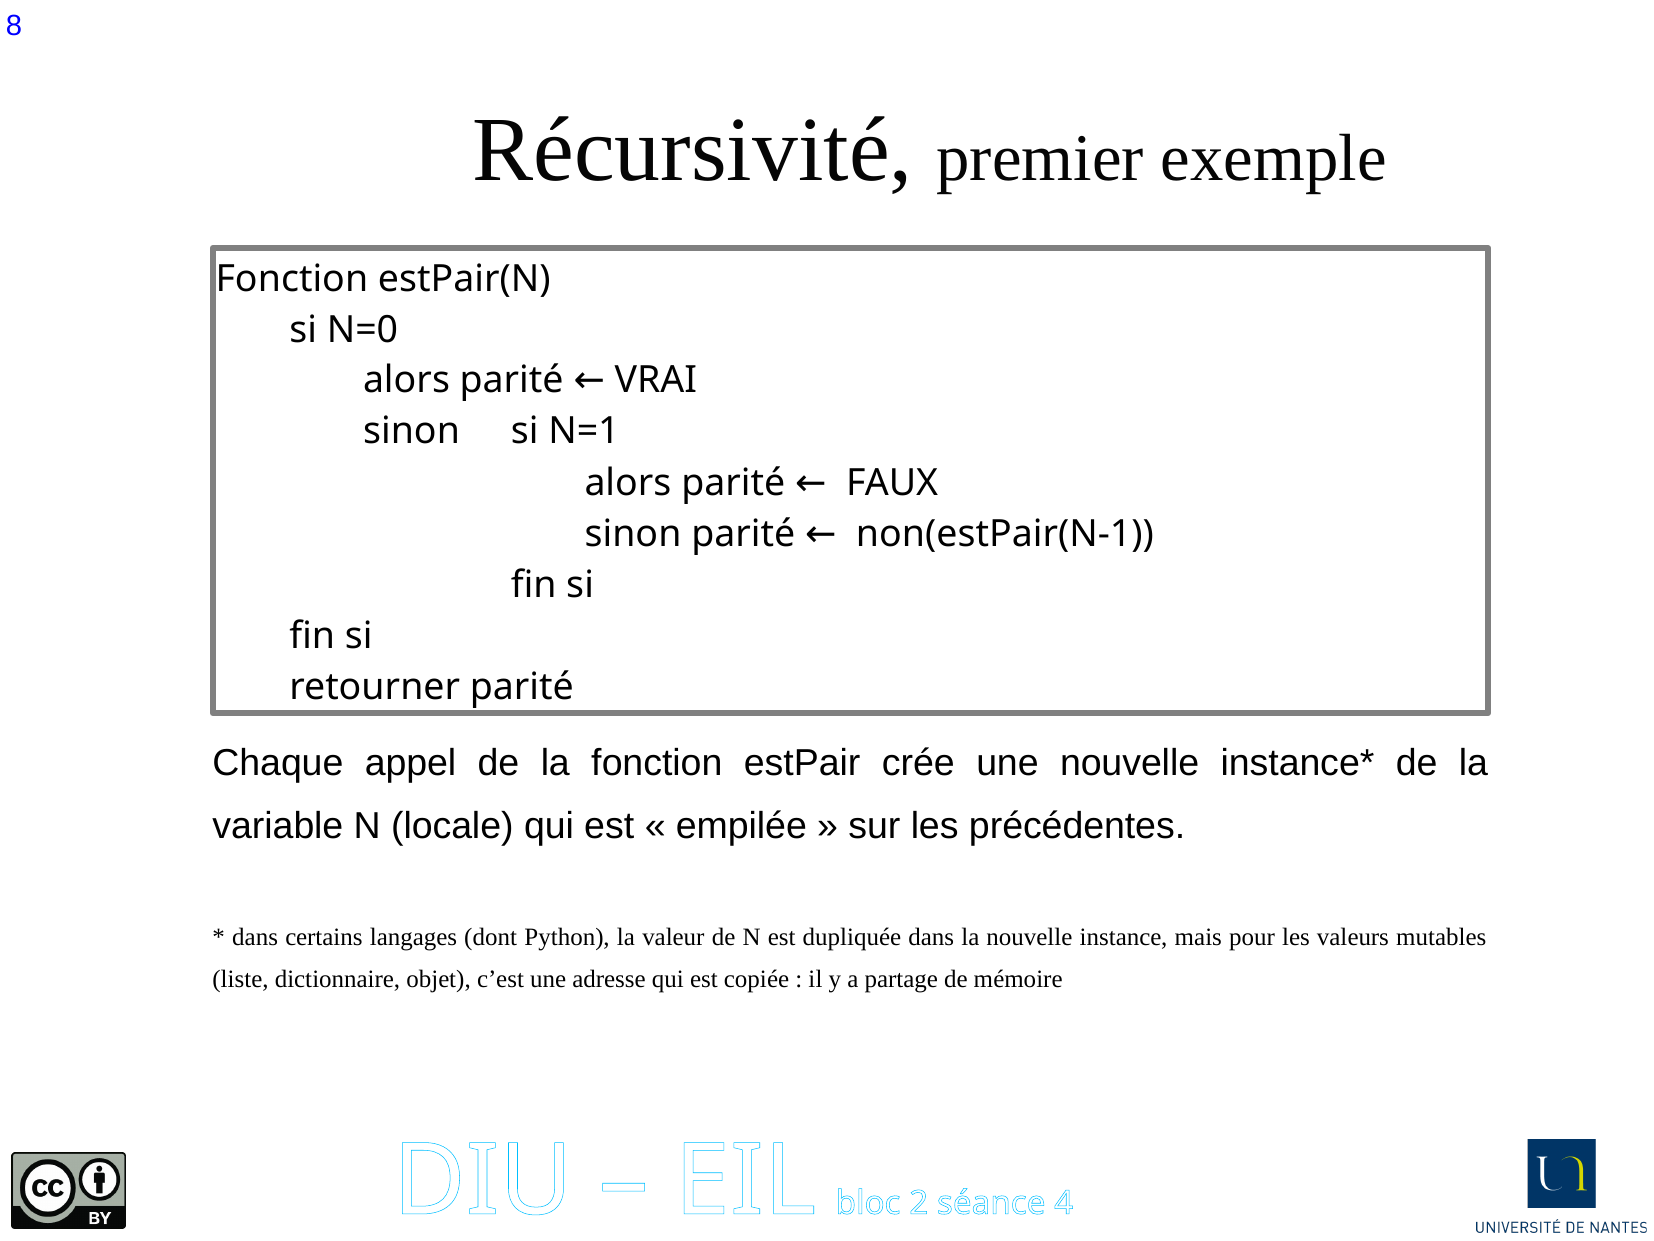

8
# Récursivité, premier exemple
Fonction estPair(N)
	si N=0
		alors parité ← VRAI
		sinon	si N=1
					alors parité ← FAUX
					sinon parité ← non(estPair(N-1))
				fin si
	fin si
	retourner parité
Chaque appel de la fonction estPair crée une nouvelle instance* de la variable N (locale) qui est « empilée » sur les précédentes.
* dans certains langages (dont Python), la valeur de N est dupliquée dans la nouvelle instance, mais pour les valeurs mutables (liste, dictionnaire, objet), c’est une adresse qui est copiée : il y a partage de mémoire